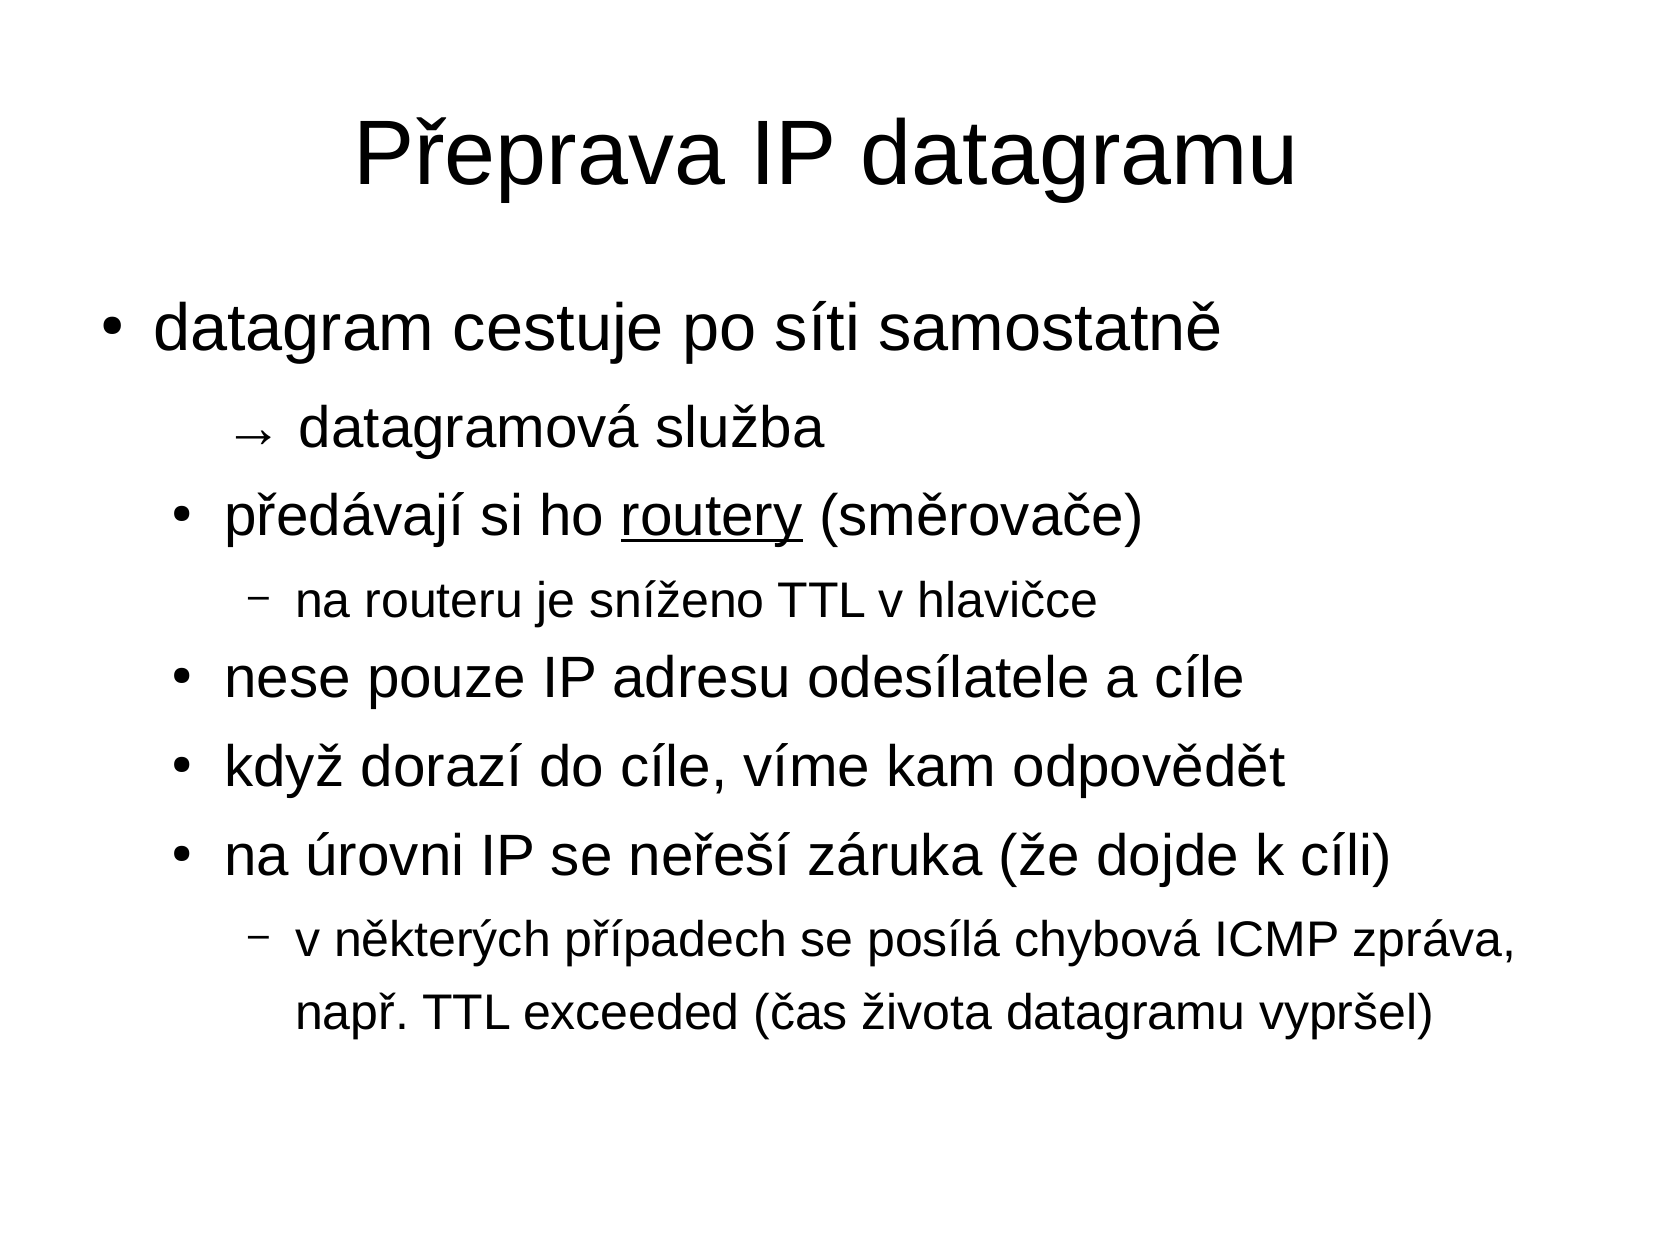

# Přeprava IP datagramu
datagram cestuje po síti samostatně
→ datagramová služba
předávají si ho routery (směrovače)
na routeru je sníženo TTL v hlavičce
nese pouze IP adresu odesílatele a cíle
když dorazí do cíle, víme kam odpovědět
na úrovni IP se neřeší záruka (že dojde k cíli)
v některých případech se posílá chybová ICMP zpráva,
např. TTL exceeded (čas života datagramu vypršel)